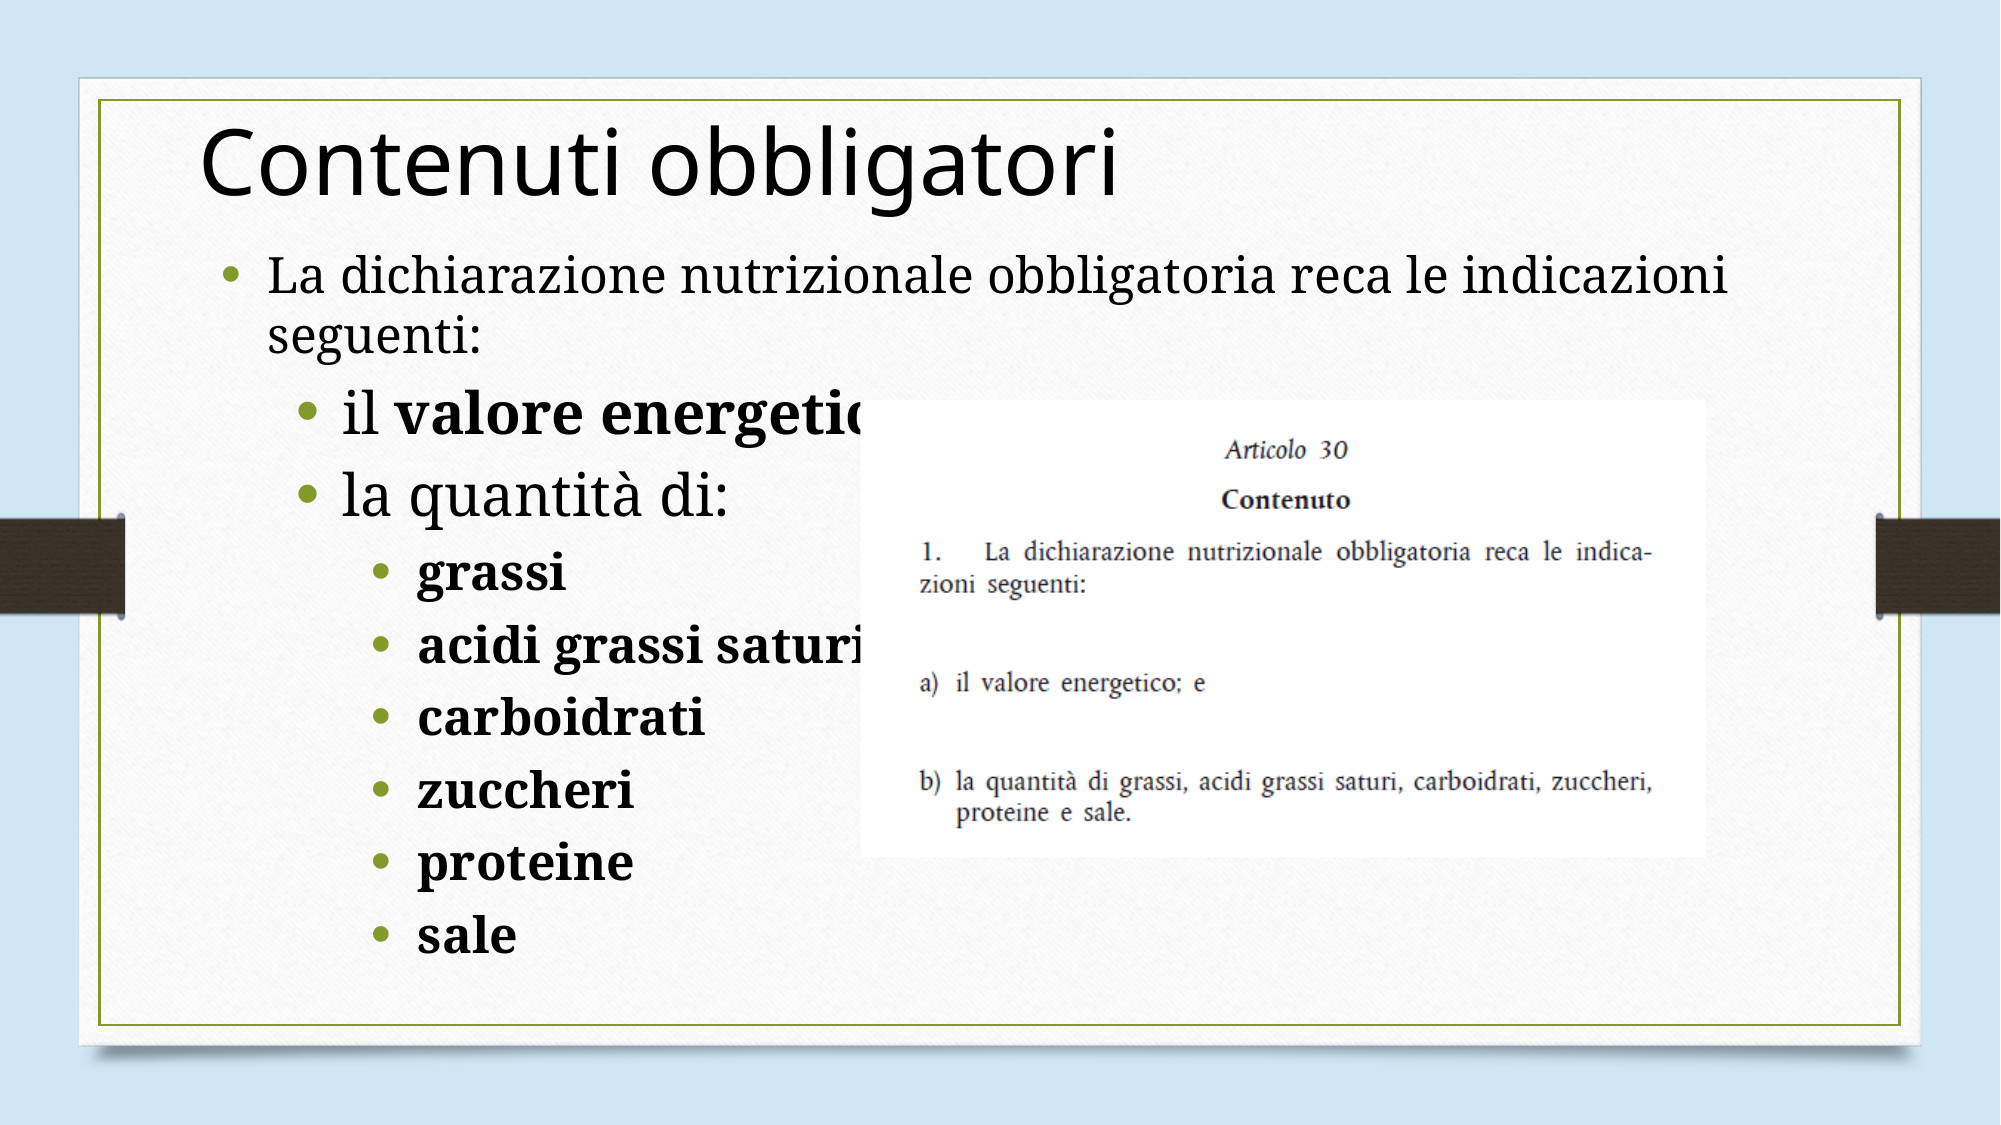

Contenuti obbligatori
La dichiarazione nutrizionale obbligatoria reca le indicazioni seguenti:
il valore energetico
la quantità di:
grassi
acidi grassi saturi
carboidrati
zuccheri
proteine
sale